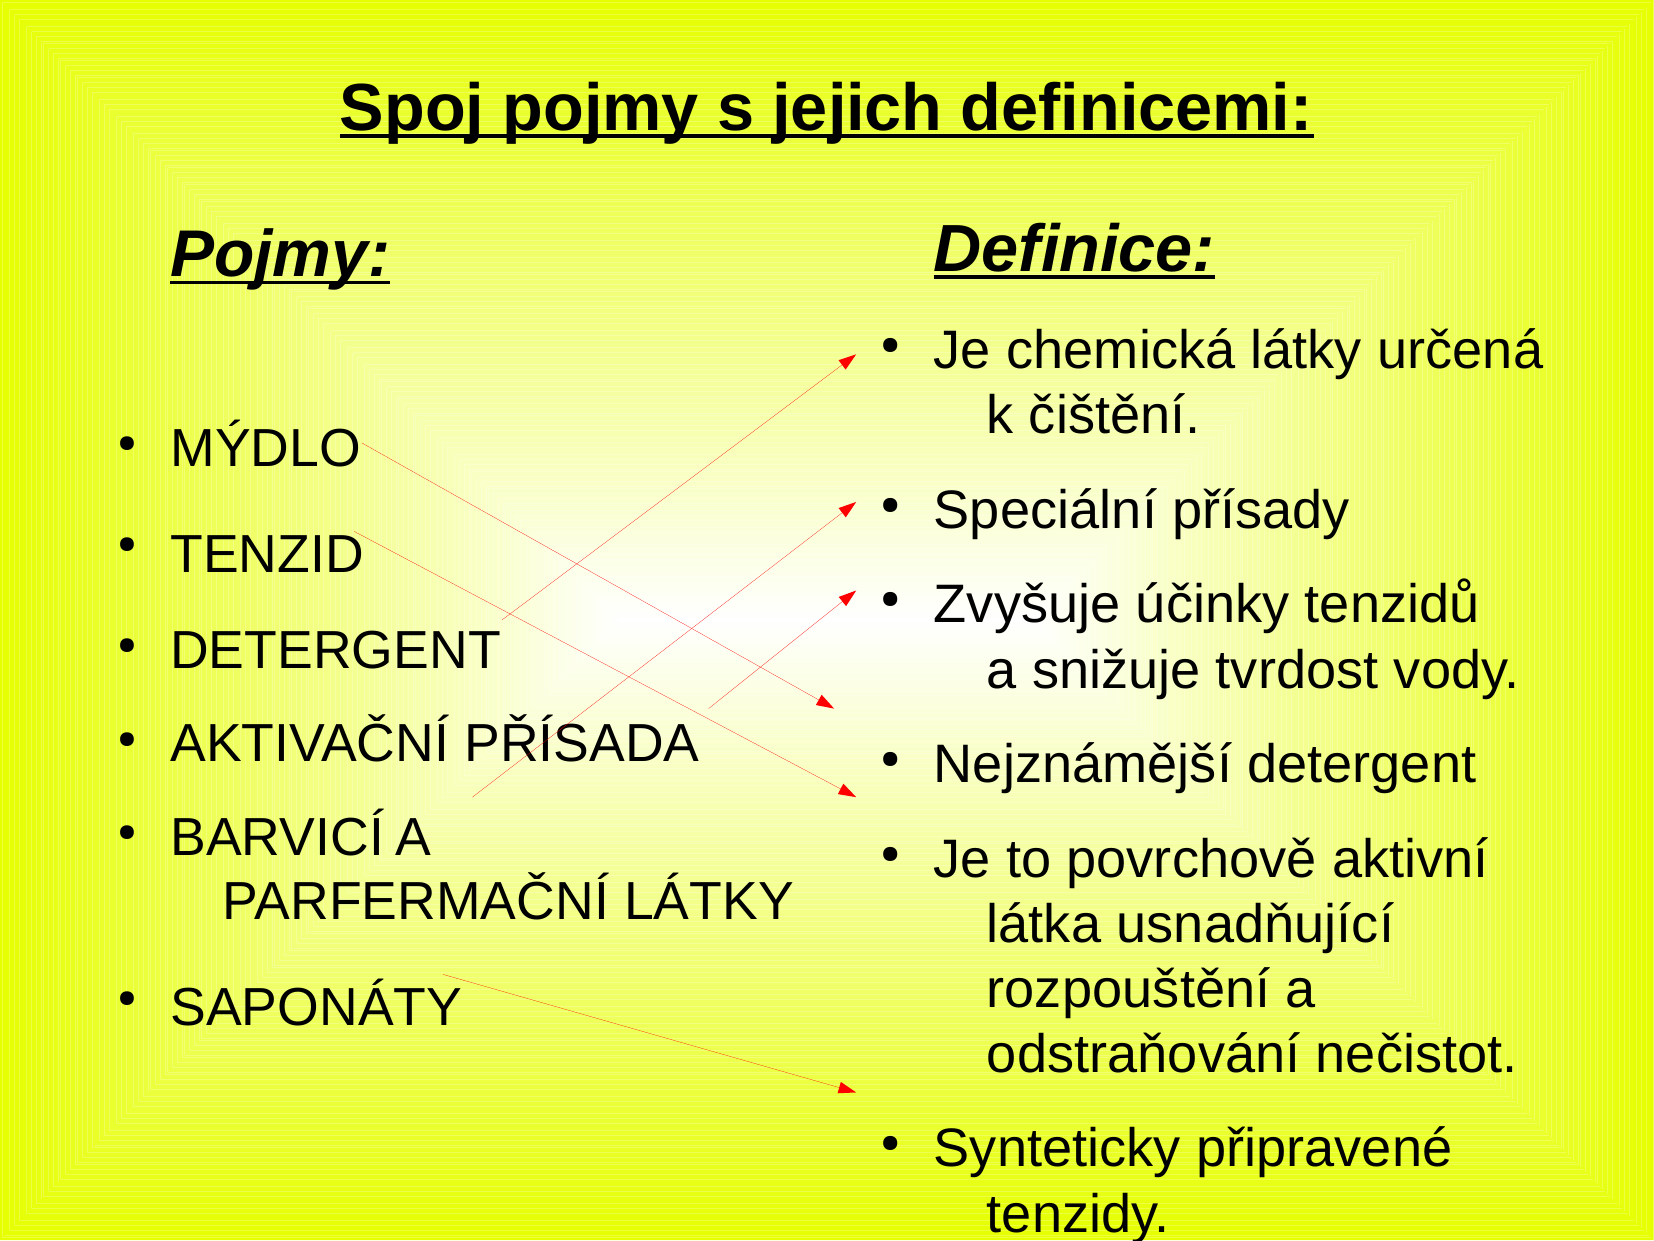

# Spoj pojmy s jejich definicemi:
Definice:
Je chemická látky určená k čištění.
Speciální přísady
Zvyšuje účinky tenzidů a snižuje tvrdost vody.
Nejznámější detergent
Je to povrchově aktivní látka usnadňující rozpouštění a odstraňování nečistot.
Synteticky připravené tenzidy.
Pojmy:
MÝDLO
TENZID
DETERGENT
AKTIVAČNÍ PŘÍSADA
BARVICÍ A PARFERMAČNÍ LÁTKY
SAPONÁTY